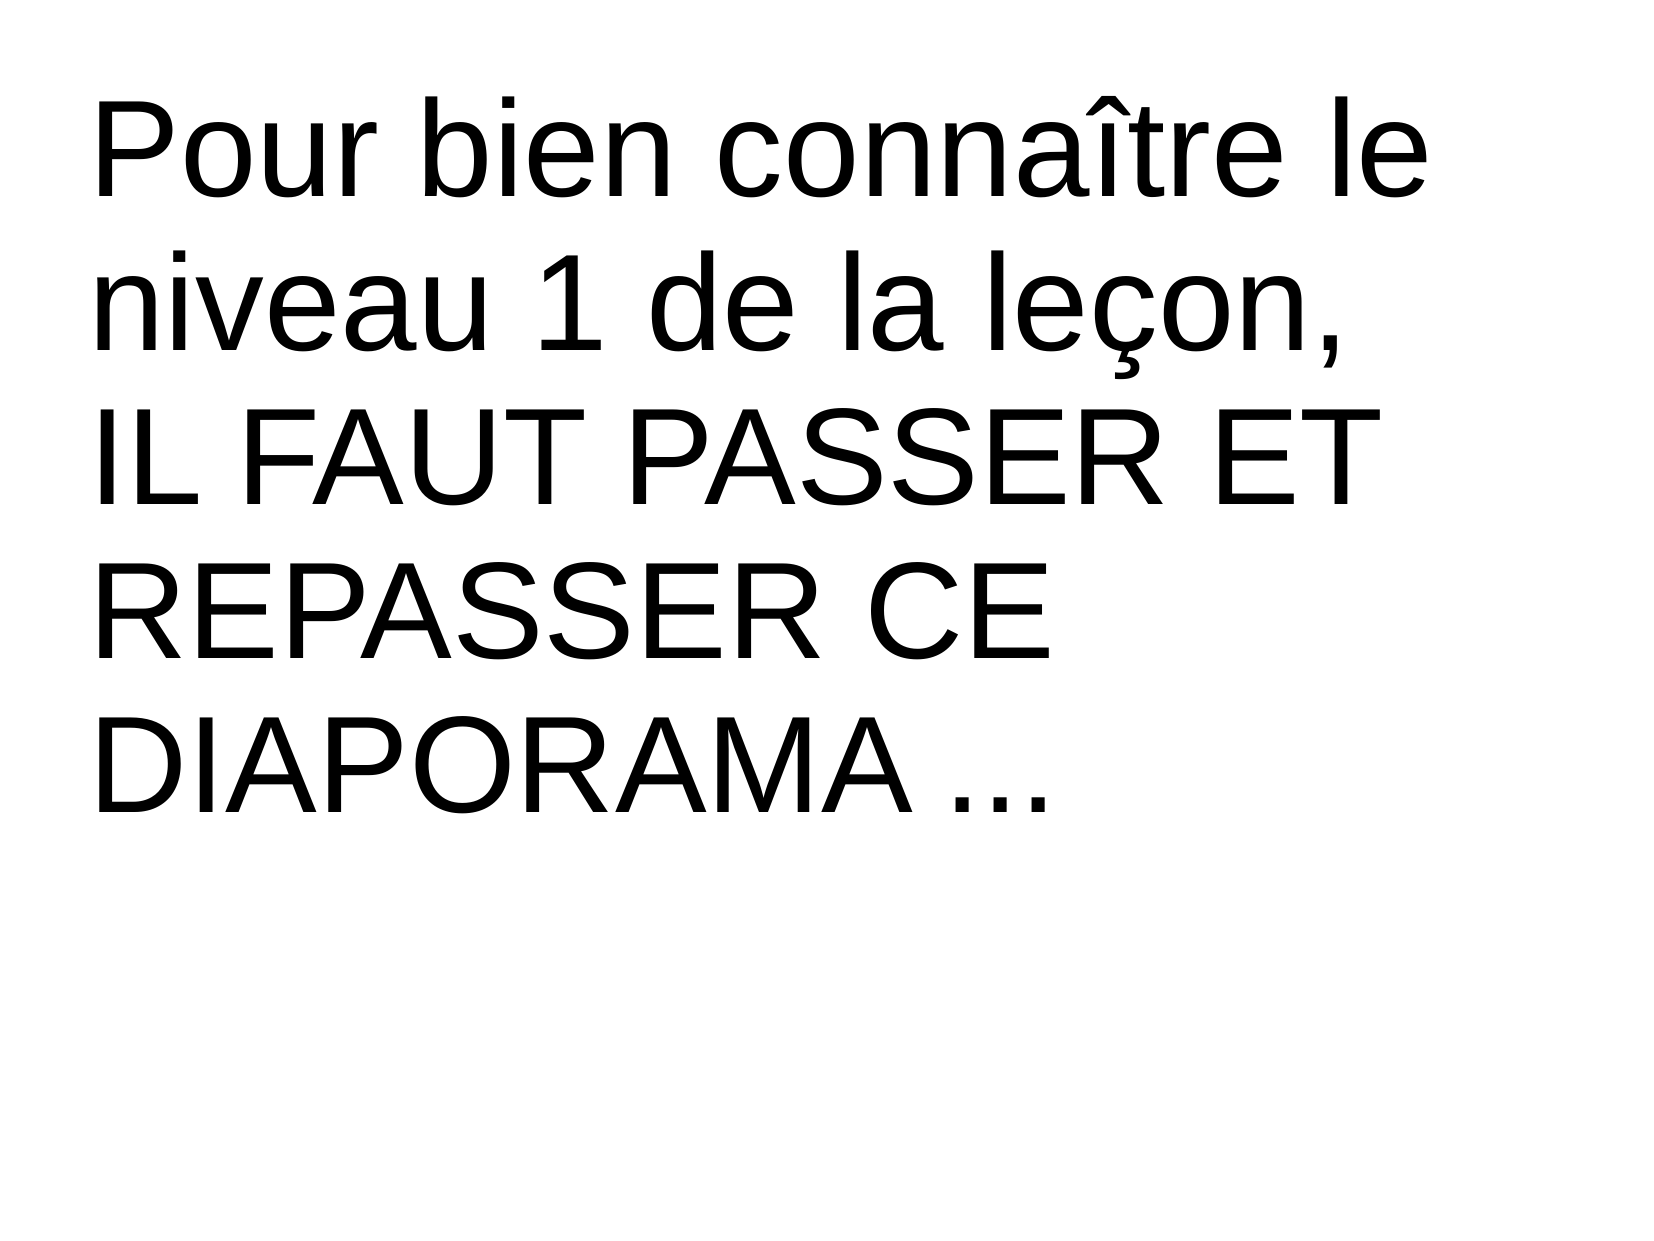

# Pour bien connaître le niveau 1 de la leçon, IL FAUT PASSER ET REPASSER CE DIAPORAMA ...